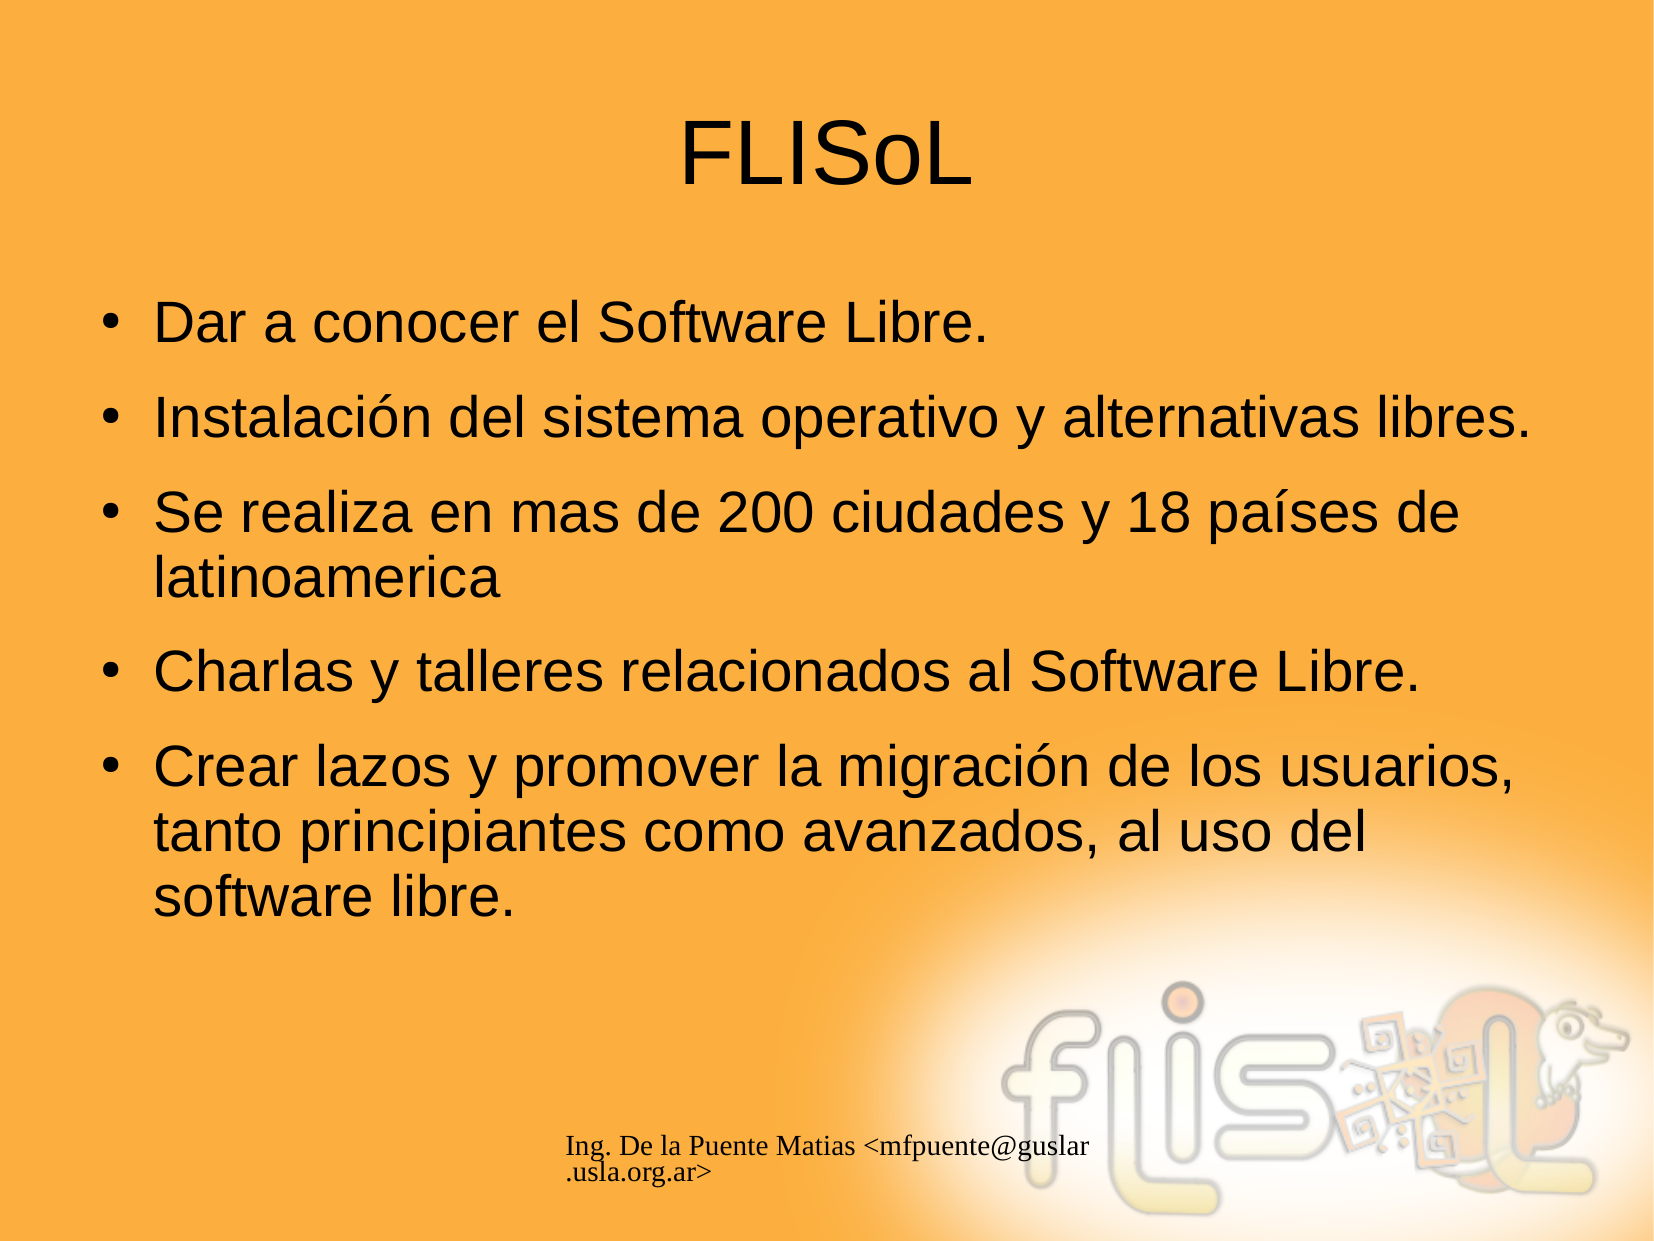

# FLISoL
Dar a conocer el Software Libre.
Instalación del sistema operativo y alternativas libres.
Se realiza en mas de 200 ciudades y 18 países de latinoamerica
Charlas y talleres relacionados al Software Libre.
Crear lazos y promover la migración de los usuarios, tanto principiantes como avanzados, al uso del software libre.
Ing. De la Puente Matias <mfpuente@guslar.usla.org.ar>